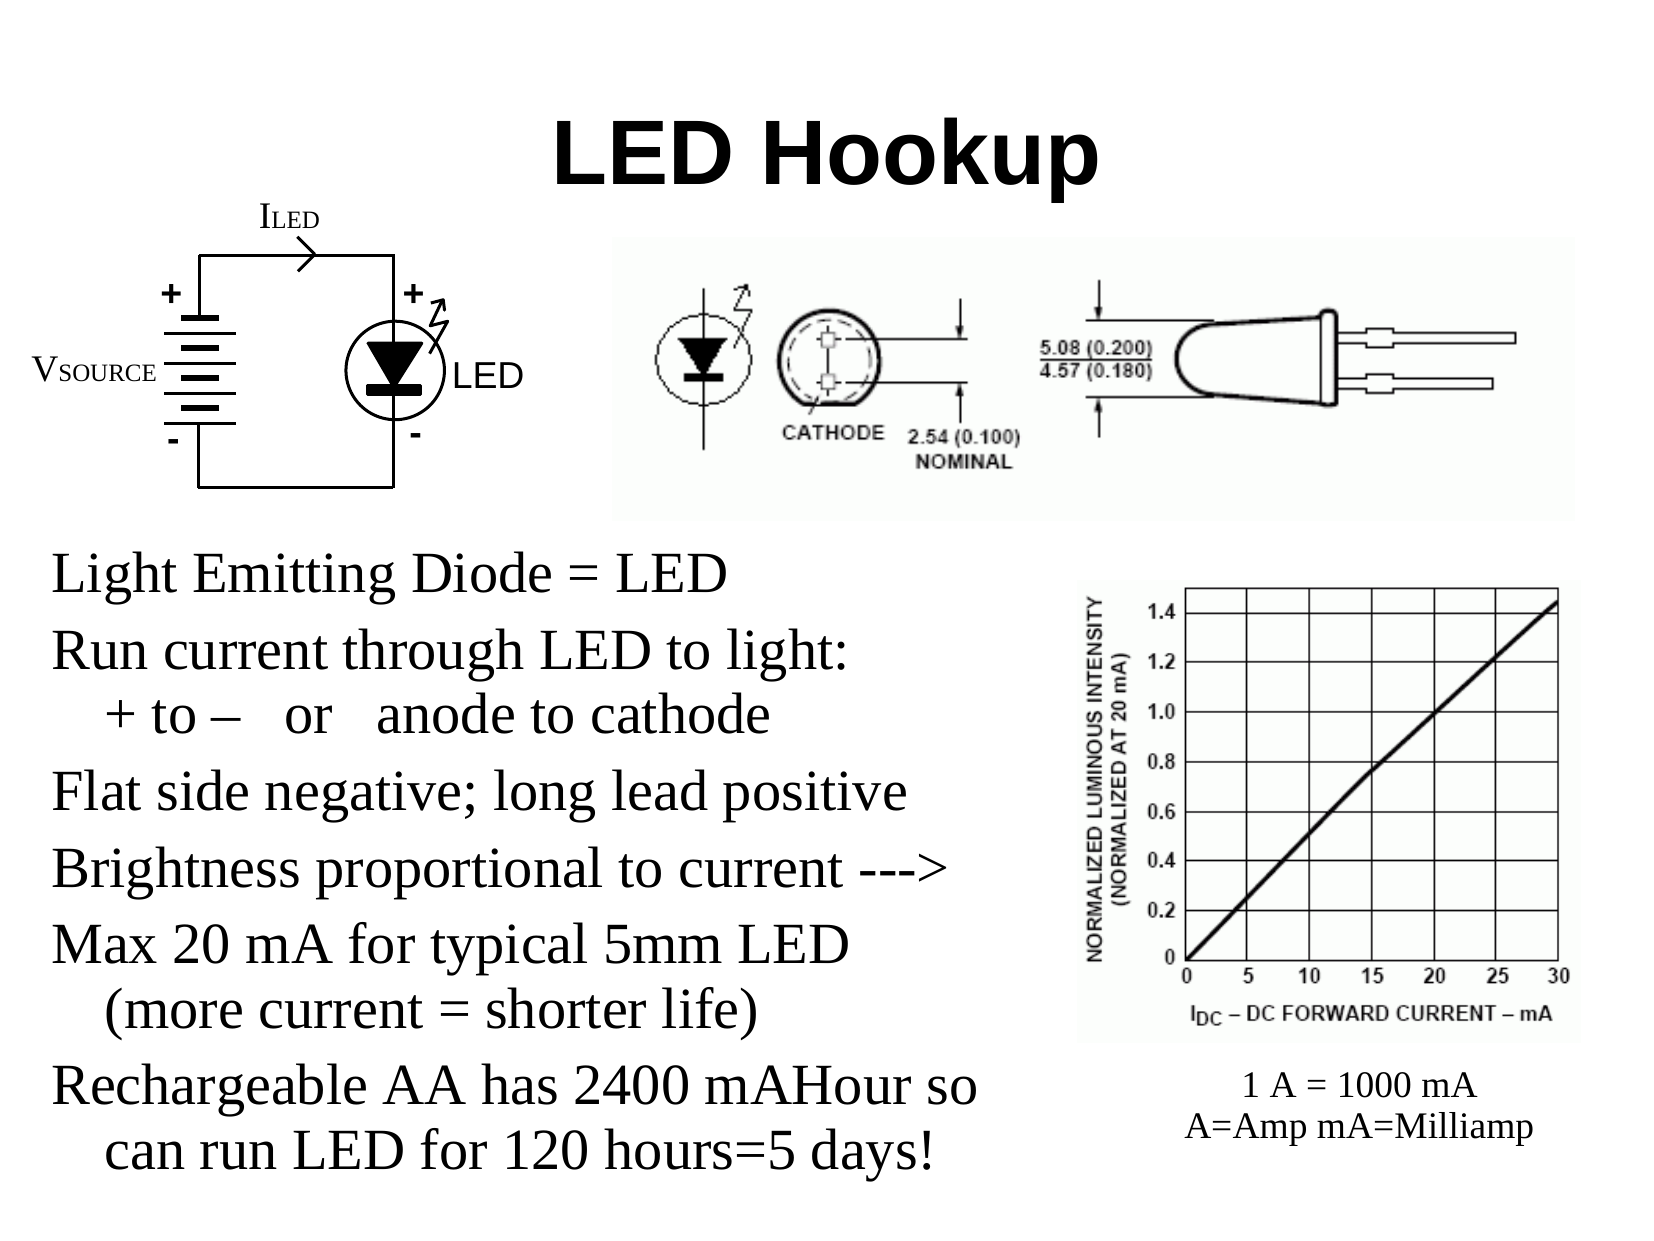

# LED Hookup
ILED
+
+
VSOURCE
-
-
LED
Light Emitting Diode = LED
Run current through LED to light:
+ to – or anode to cathode
Flat side negative; long lead positive
Brightness proportional to current --->
Max 20 mA for typical 5mm LED
(more current = shorter life)
Rechargeable AA has 2400 mAHour so
can run LED for 120 hours=5 days!
1 A = 1000 mA
A=Amp mA=Milliamp